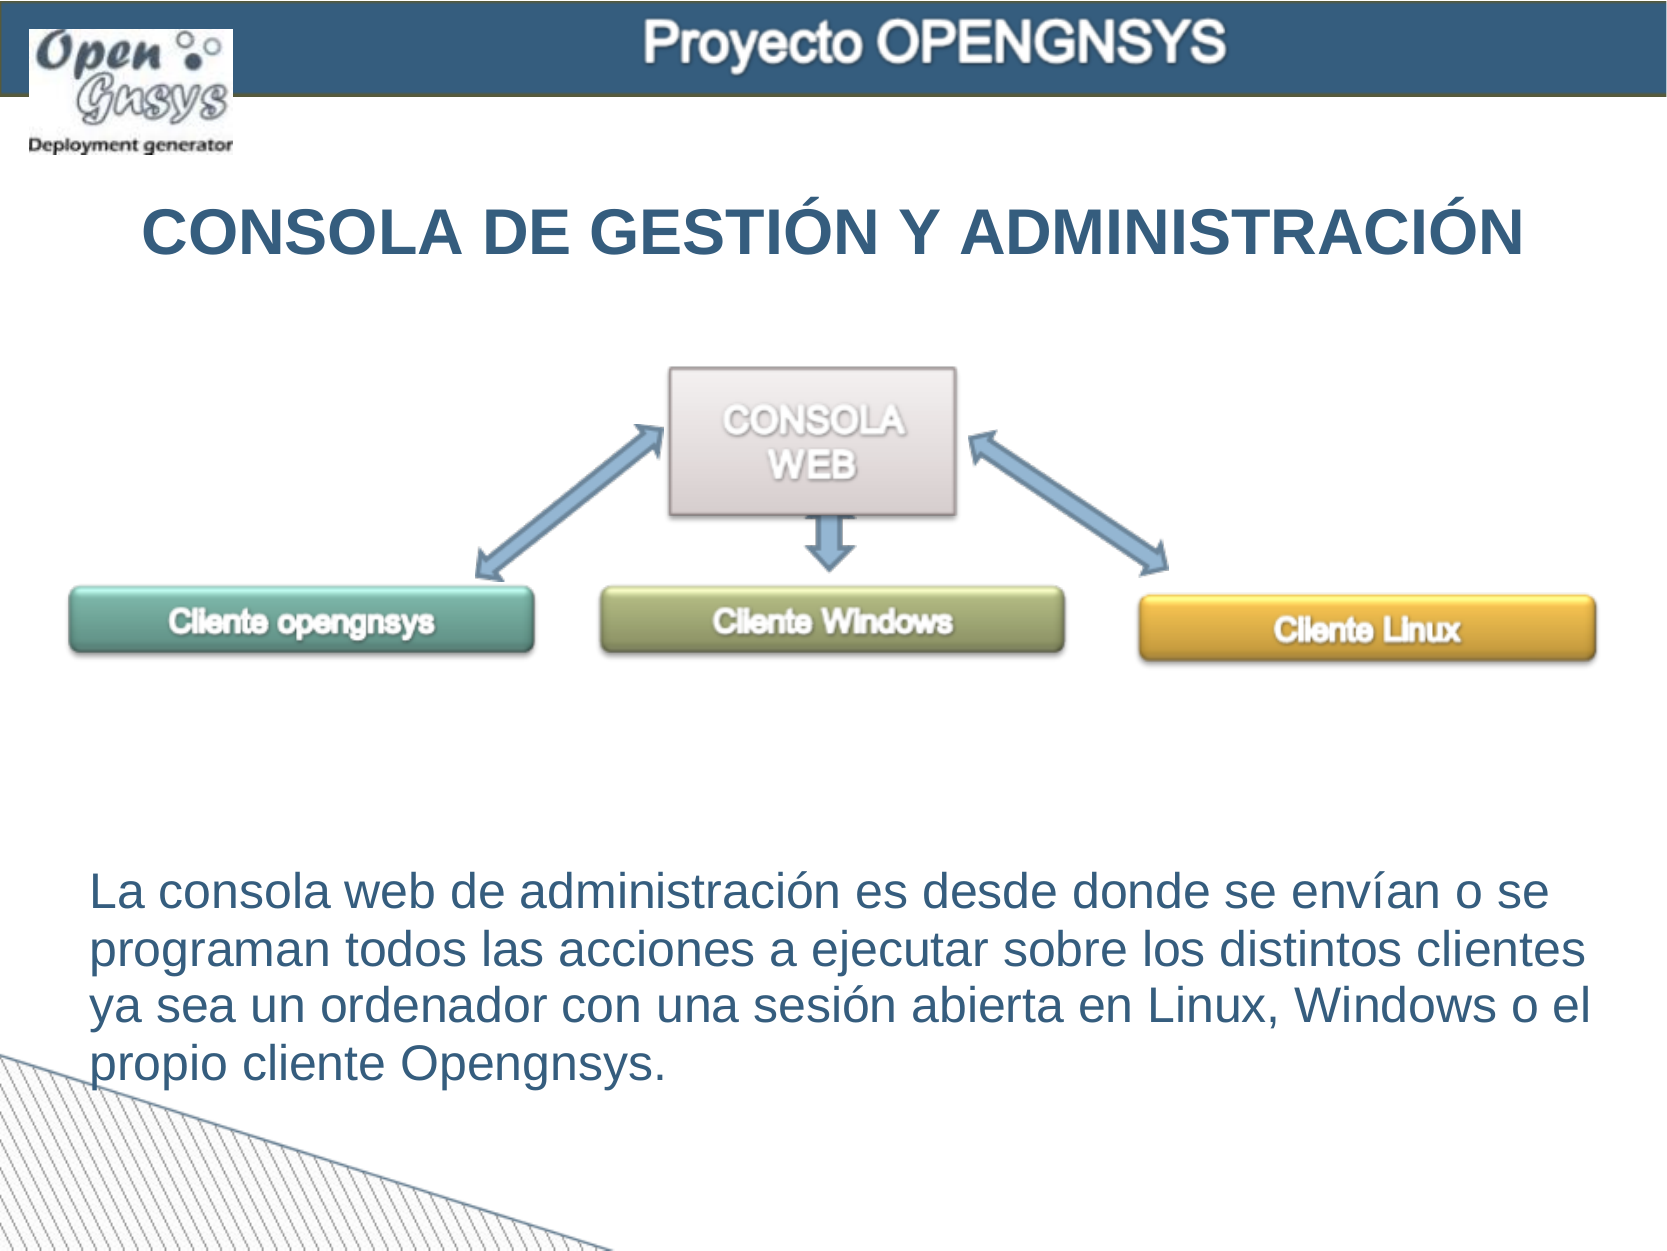

CONSOLA DE GESTIÓN Y ADMINISTRACIÓN
La consola web de administración es desde donde se envían o se programan todos las acciones a ejecutar sobre los distintos clientes ya sea un ordenador con una sesión abierta en Linux, Windows o el propio cliente Opengnsys.